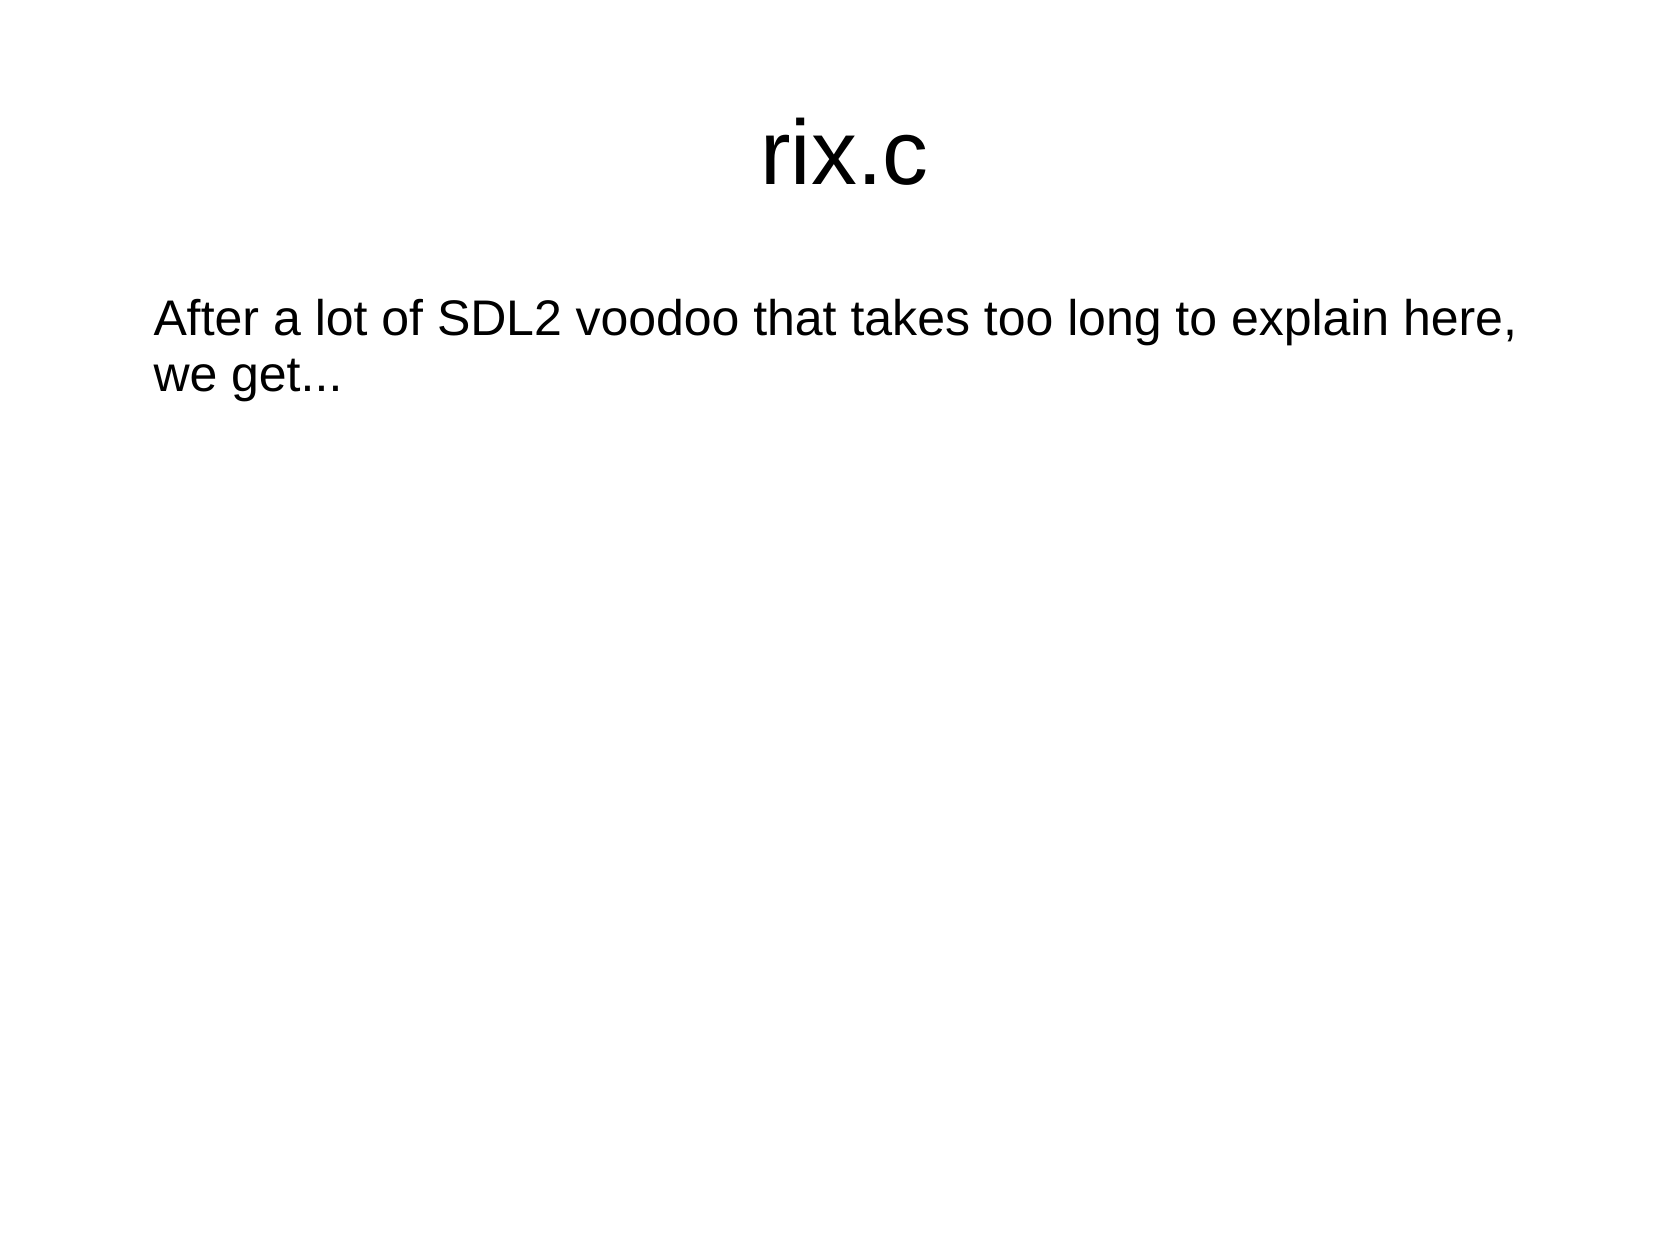

# rix.c
After a lot of SDL2 voodoo that takes too long to explain here, we get...